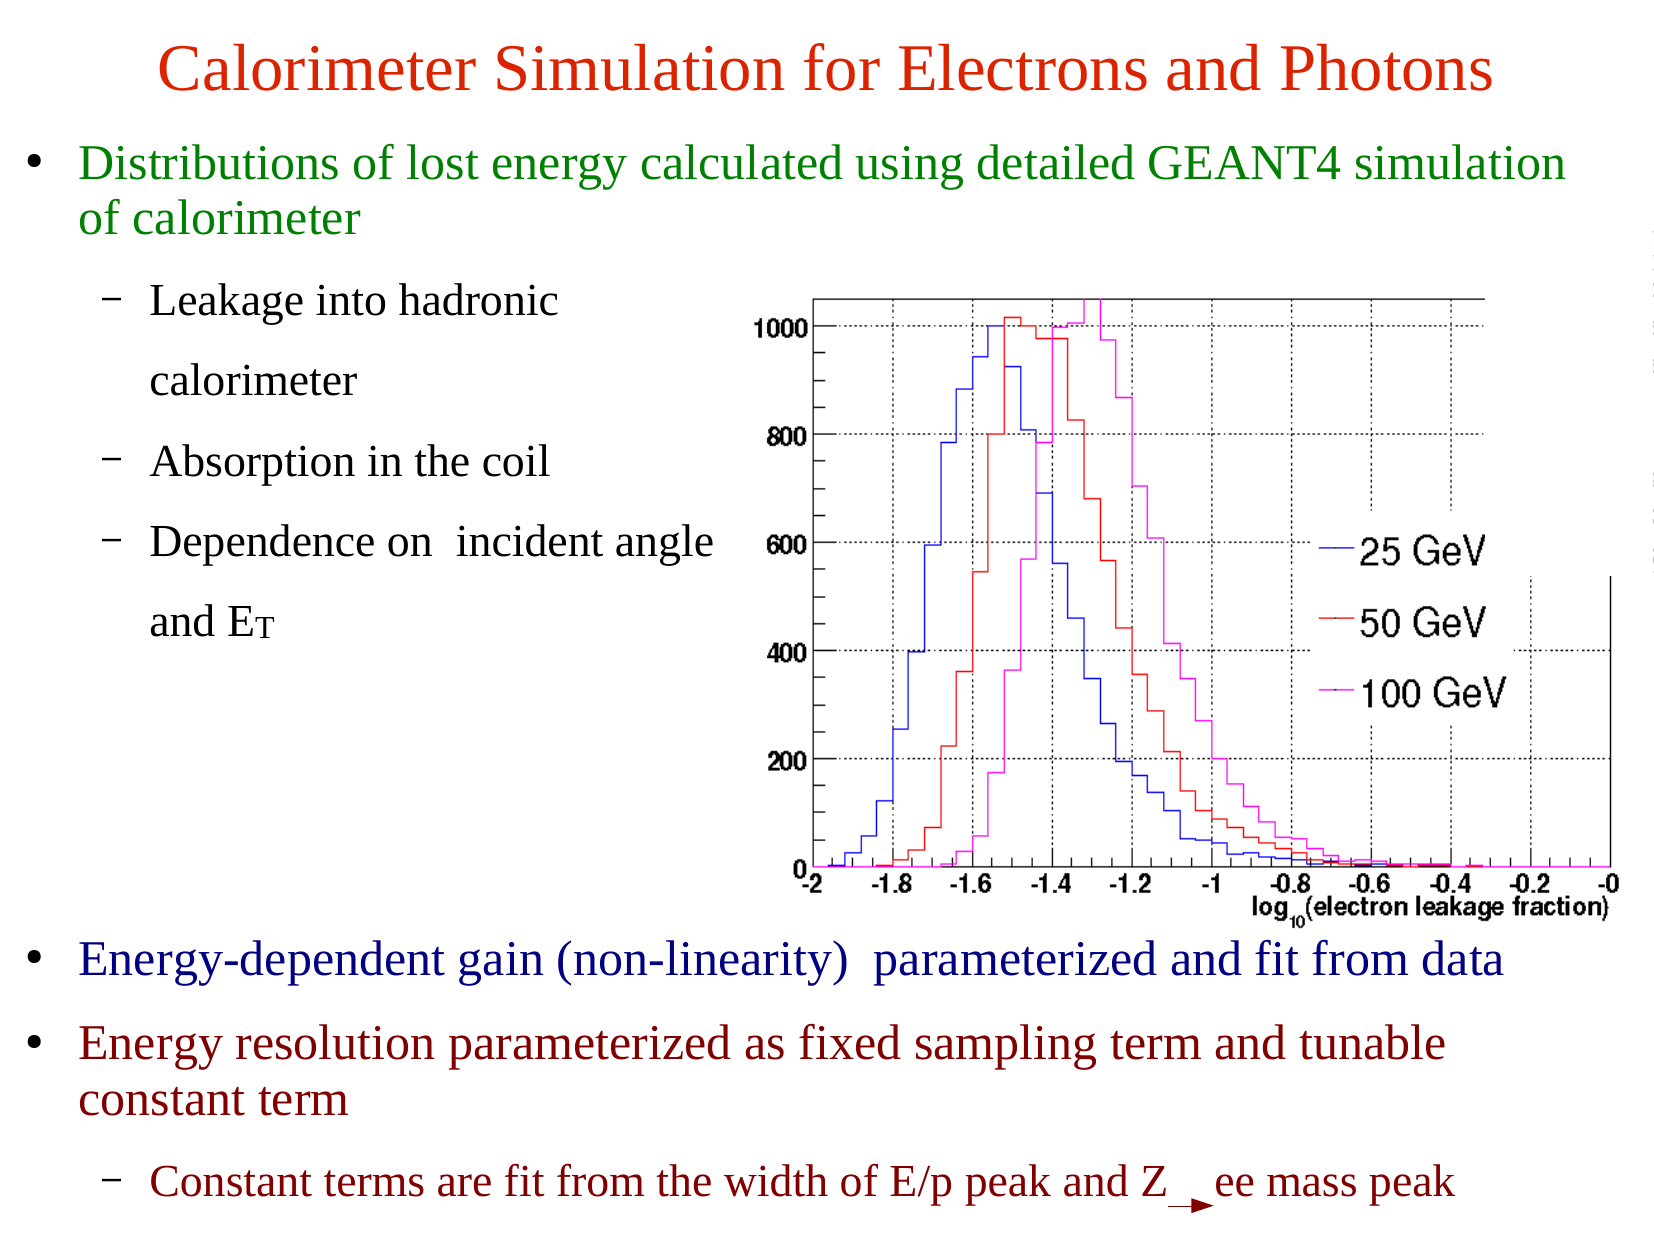

# Calorimeter Simulation for Electrons and Photons
Distributions of lost energy calculated using detailed GEANT4 simulation of calorimeter
Leakage into hadronic
calorimeter
Absorption in the coil
Dependence on incident angle
and ET
Energy-dependent gain (non-linearity) parameterized and fit from data
Energy resolution parameterized as fixed sampling term and tunable constant term
Constant terms are fit from the width of E/p peak and Z ee mass peak